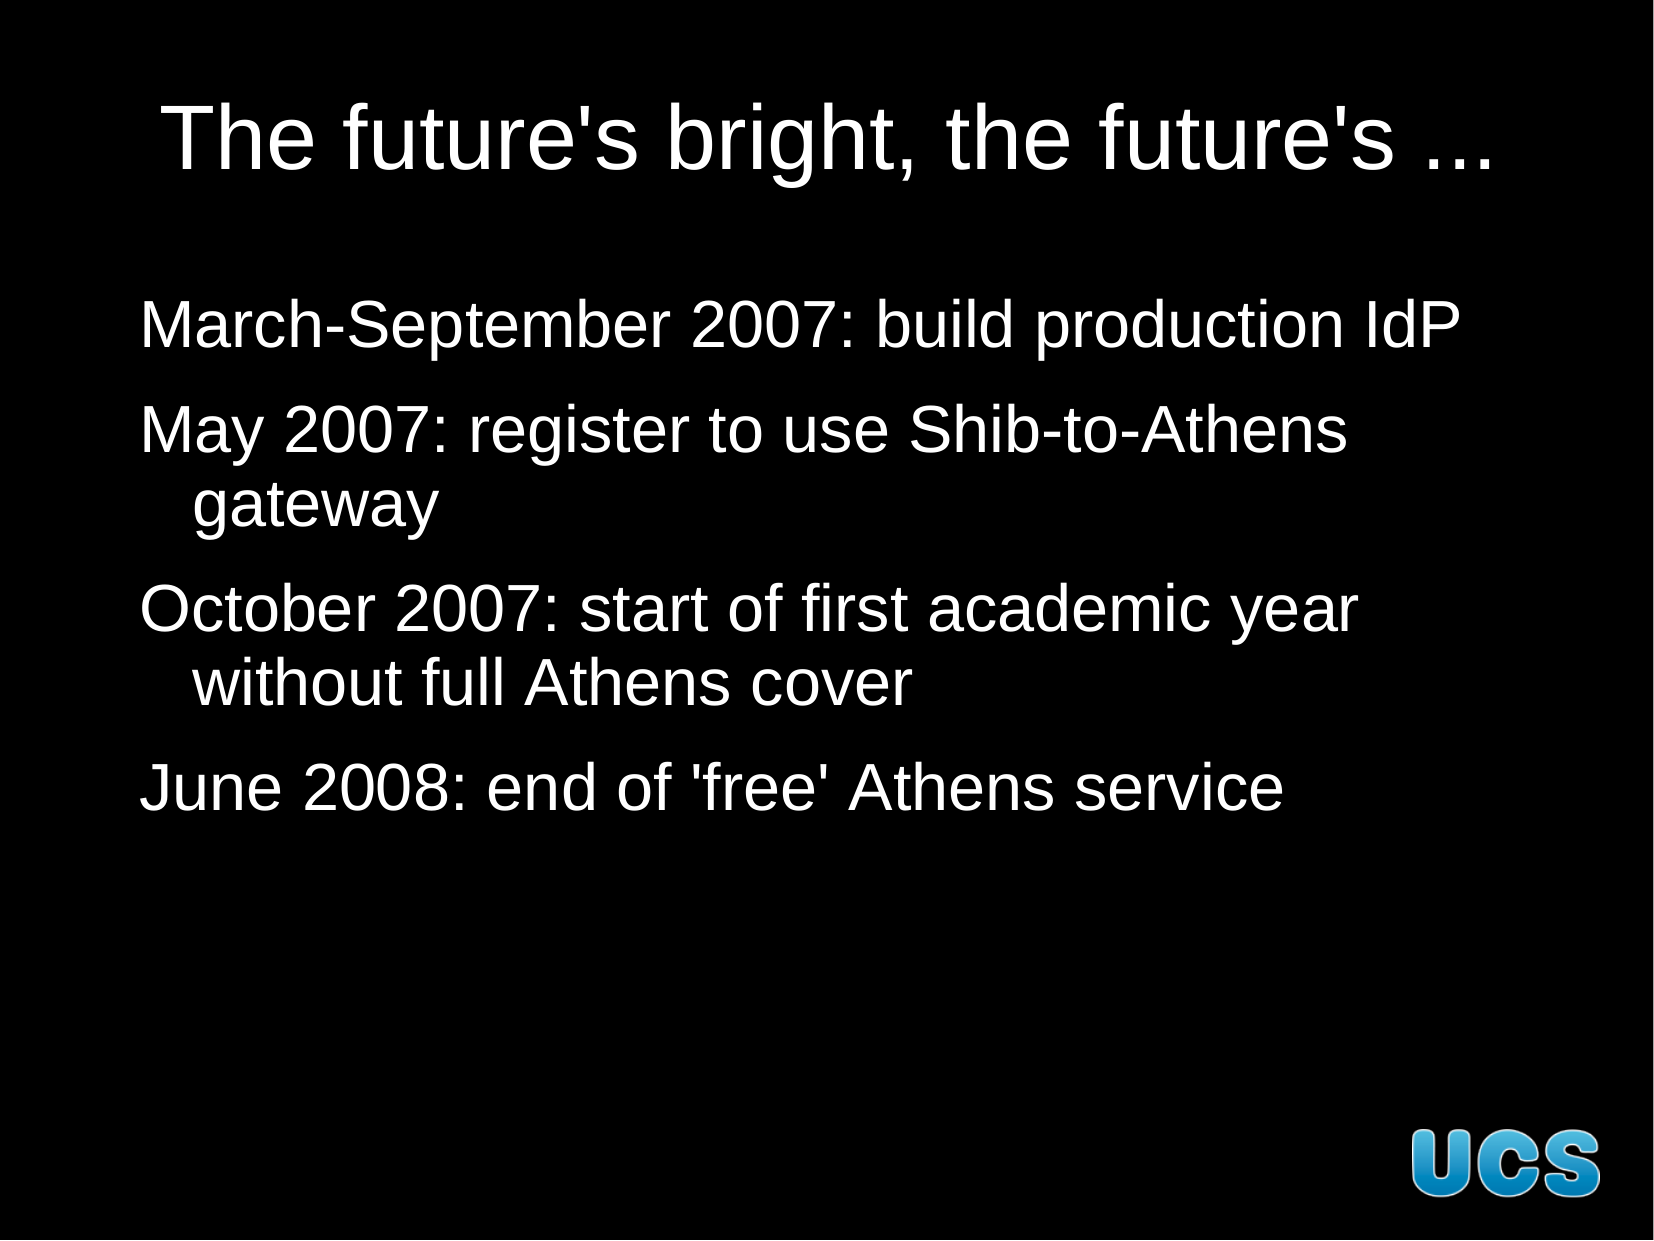

# The future's bright, the future's ...
March-September 2007: build production IdP
May 2007: register to use Shib-to-Athens gateway
October 2007: start of first academic year without full Athens cover
June 2008: end of 'free' Athens service